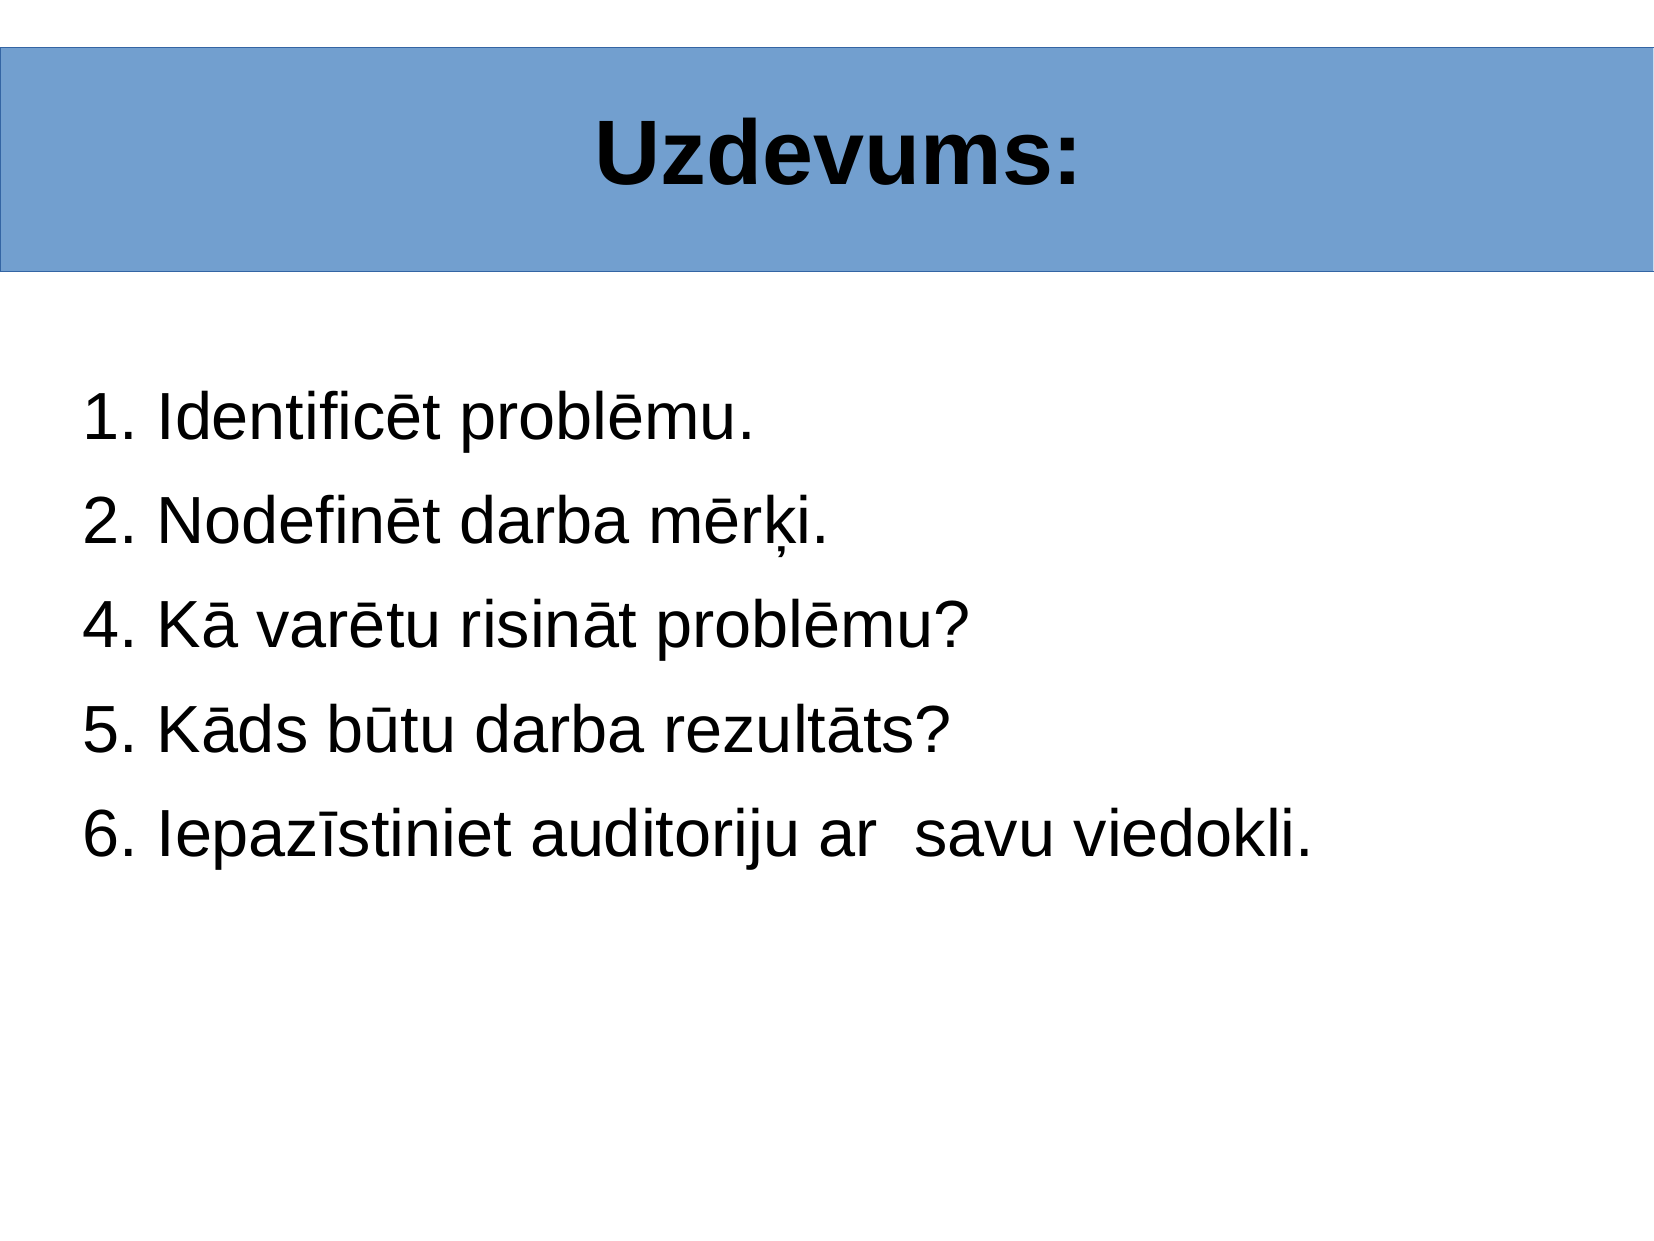

# Uzdevums:
1. Identificēt problēmu.
2. Nodefinēt darba mērķi.
4. Kā varētu risināt problēmu?
5. Kāds būtu darba rezultāts?
6. Iepazīstiniet auditoriju ar savu viedokli.